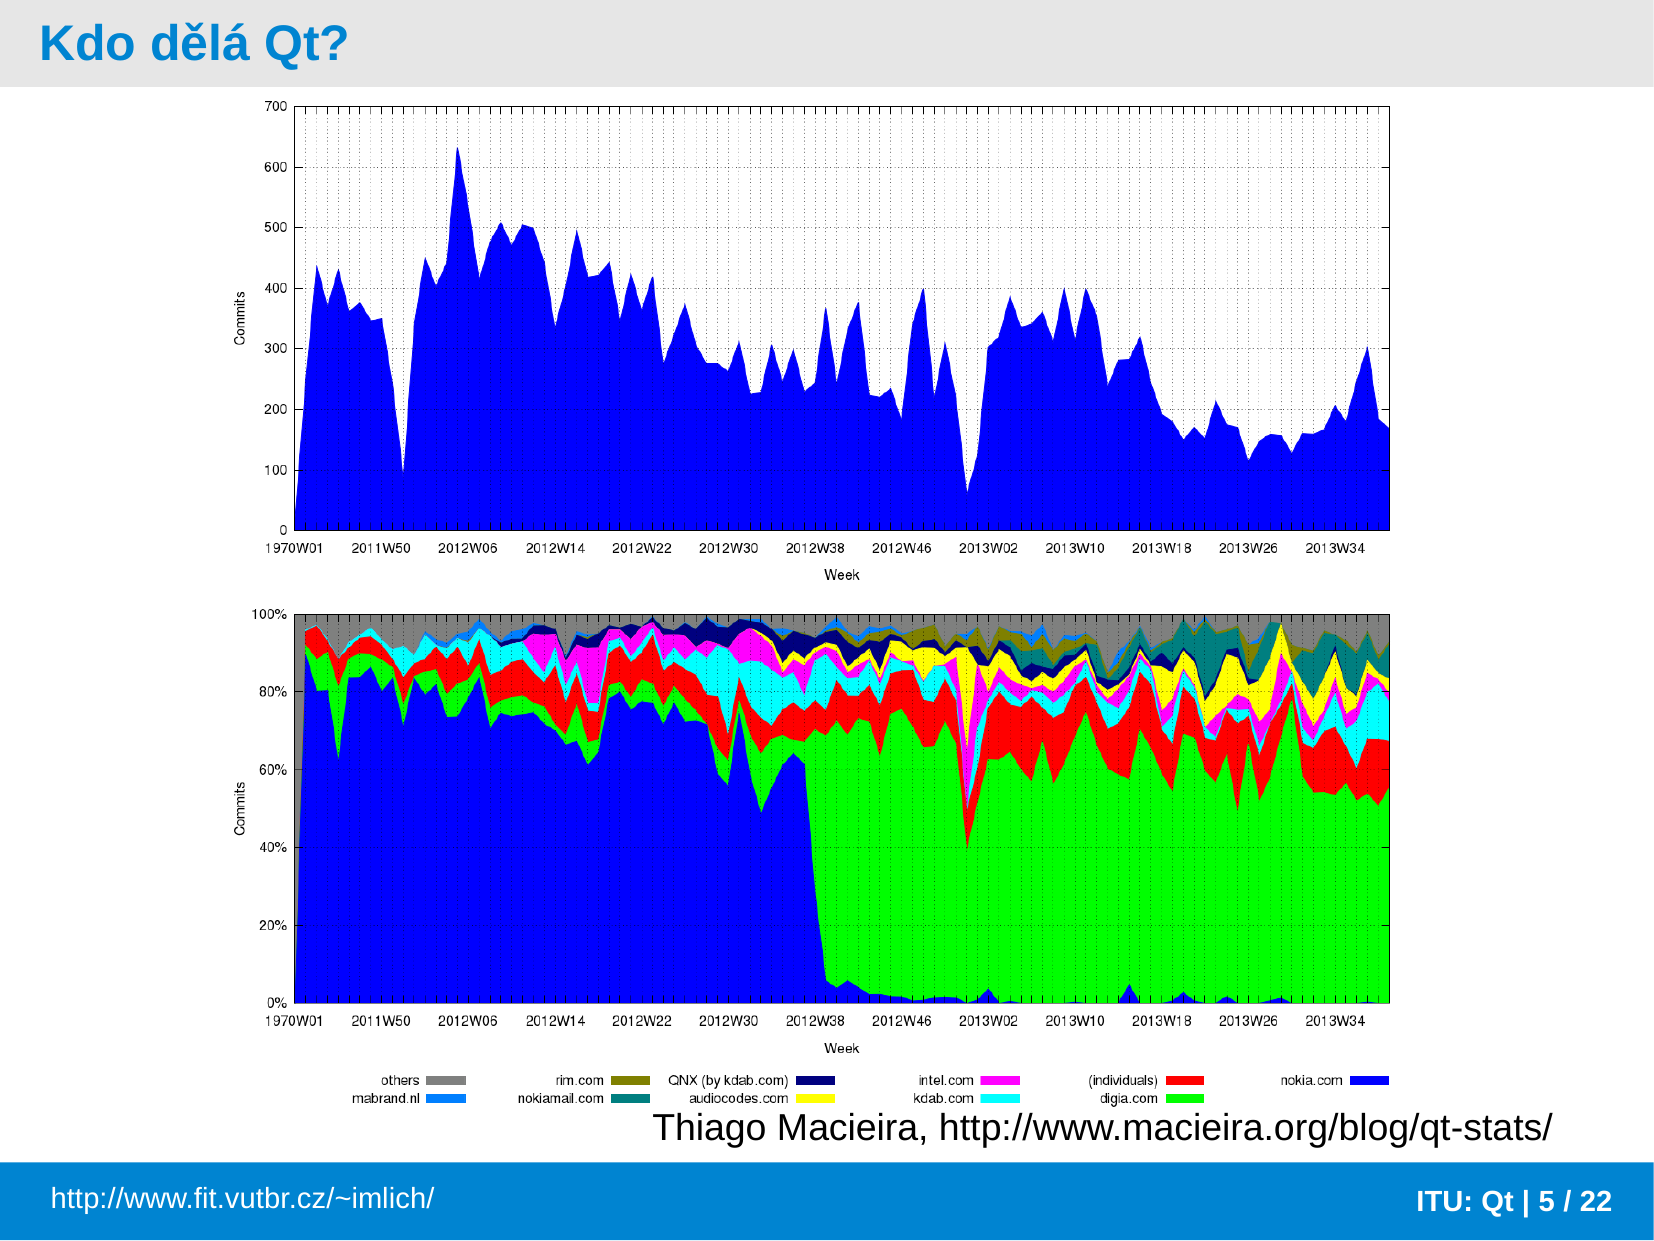

# Kdo dělá Qt?
Thiago Macieira, http://www.macieira.org/blog/qt-stats/